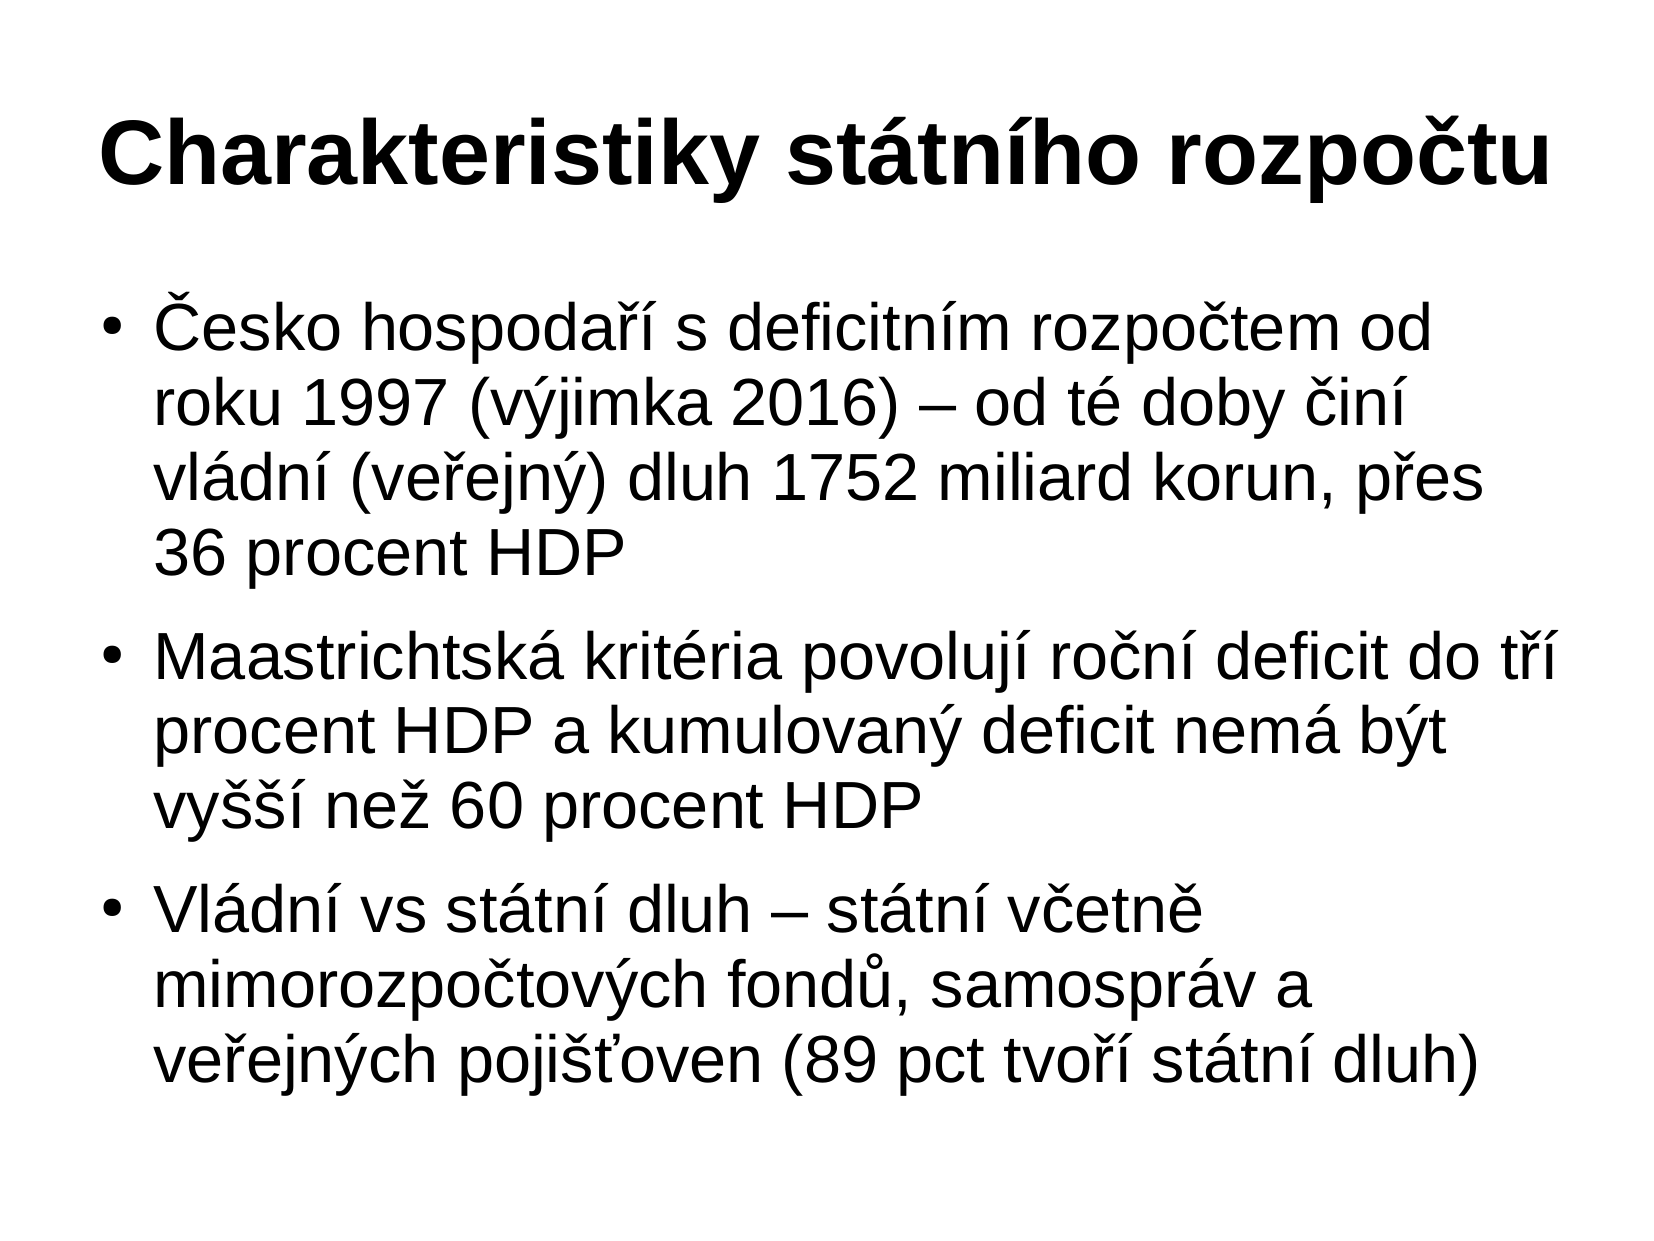

# Charakteristiky státního rozpočtu
Česko hospodaří s deficitním rozpočtem od roku 1997 (výjimka 2016) – od té doby činí vládní (veřejný) dluh 1752 miliard korun, přes 36 procent HDP
Maastrichtská kritéria povolují roční deficit do tří procent HDP a kumulovaný deficit nemá být vyšší než 60 procent HDP
Vládní vs státní dluh – státní včetně mimorozpočtových fondů, samospráv a veřejných pojišťoven (89 pct tvoří státní dluh)